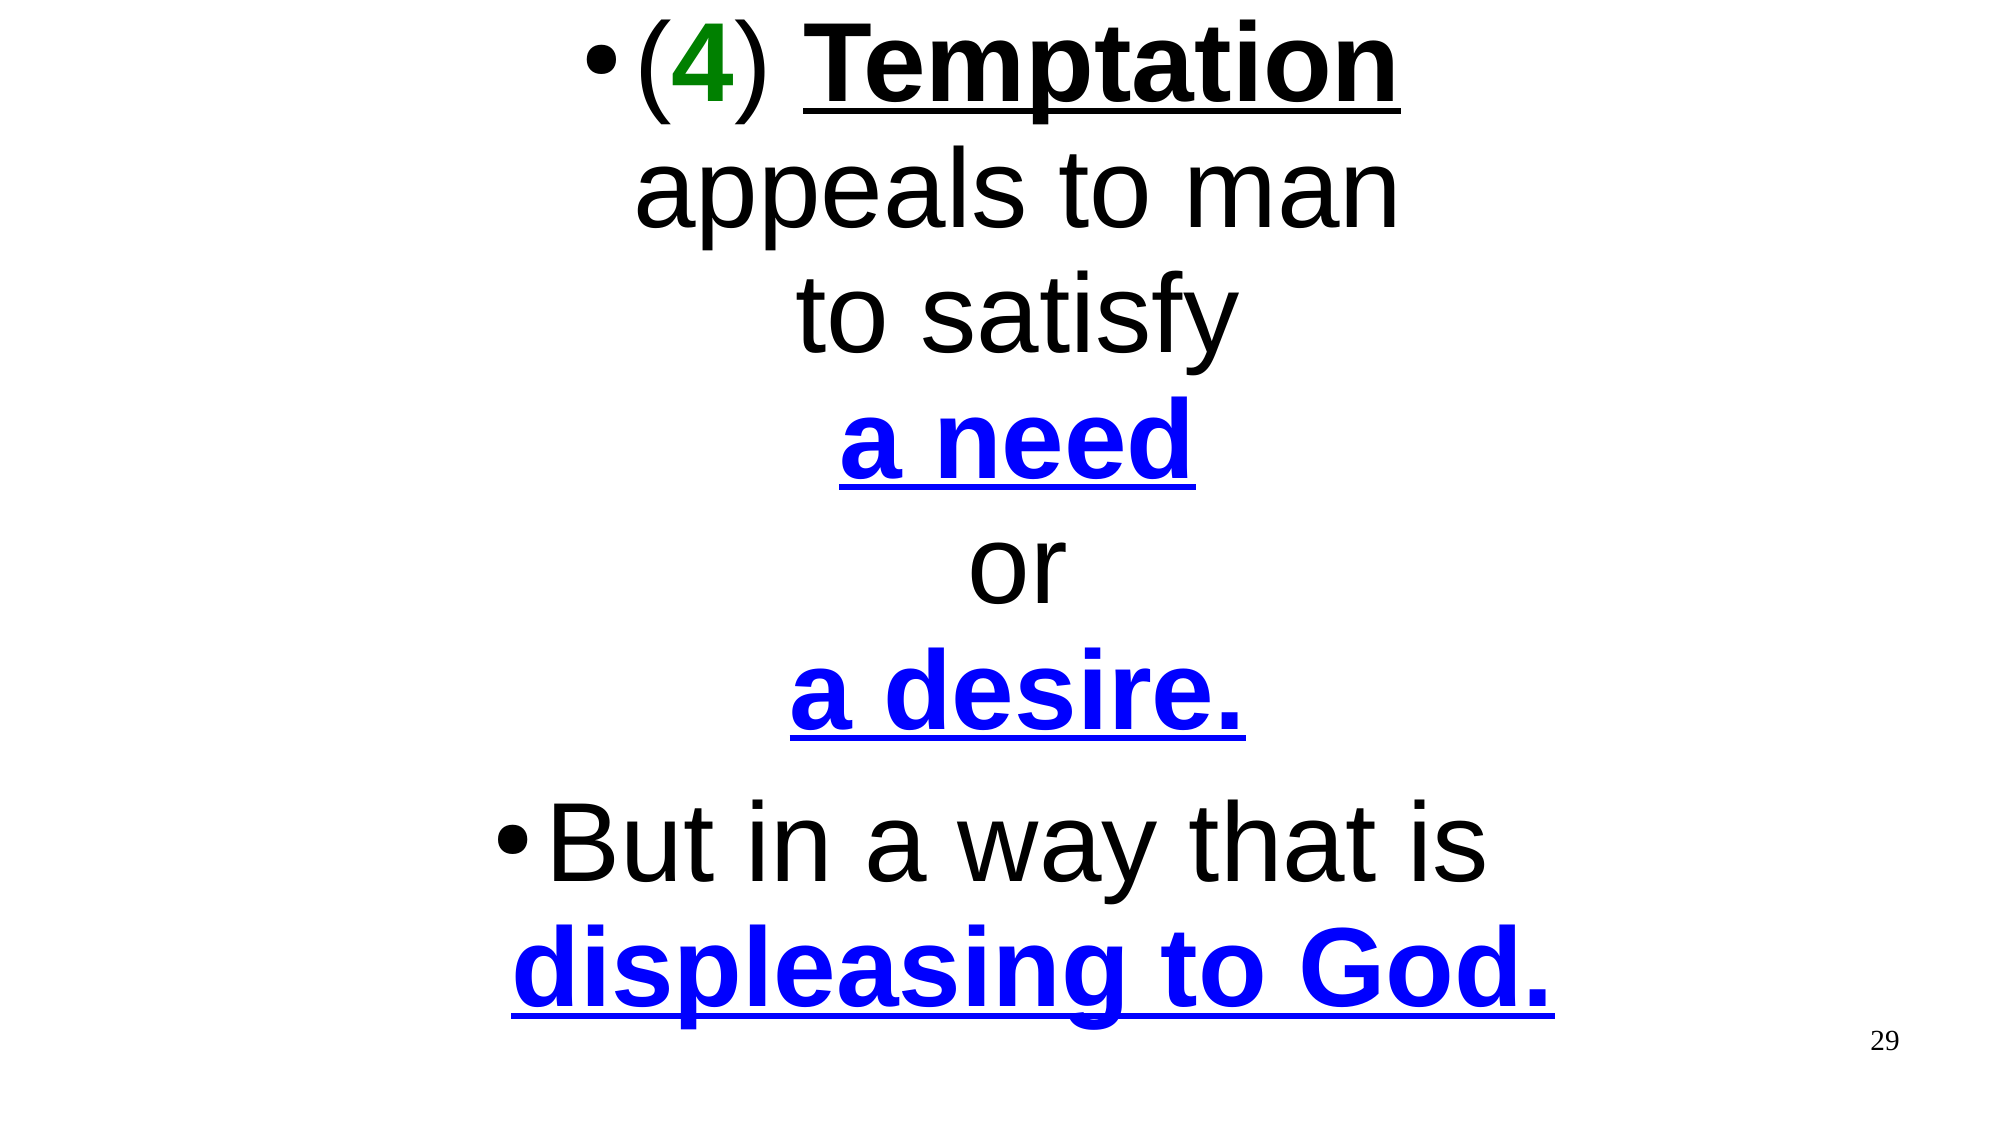

# (4) Temptation appeals to man to satisfy a need or a desire.
But in a way that is
displeasing to God.
29